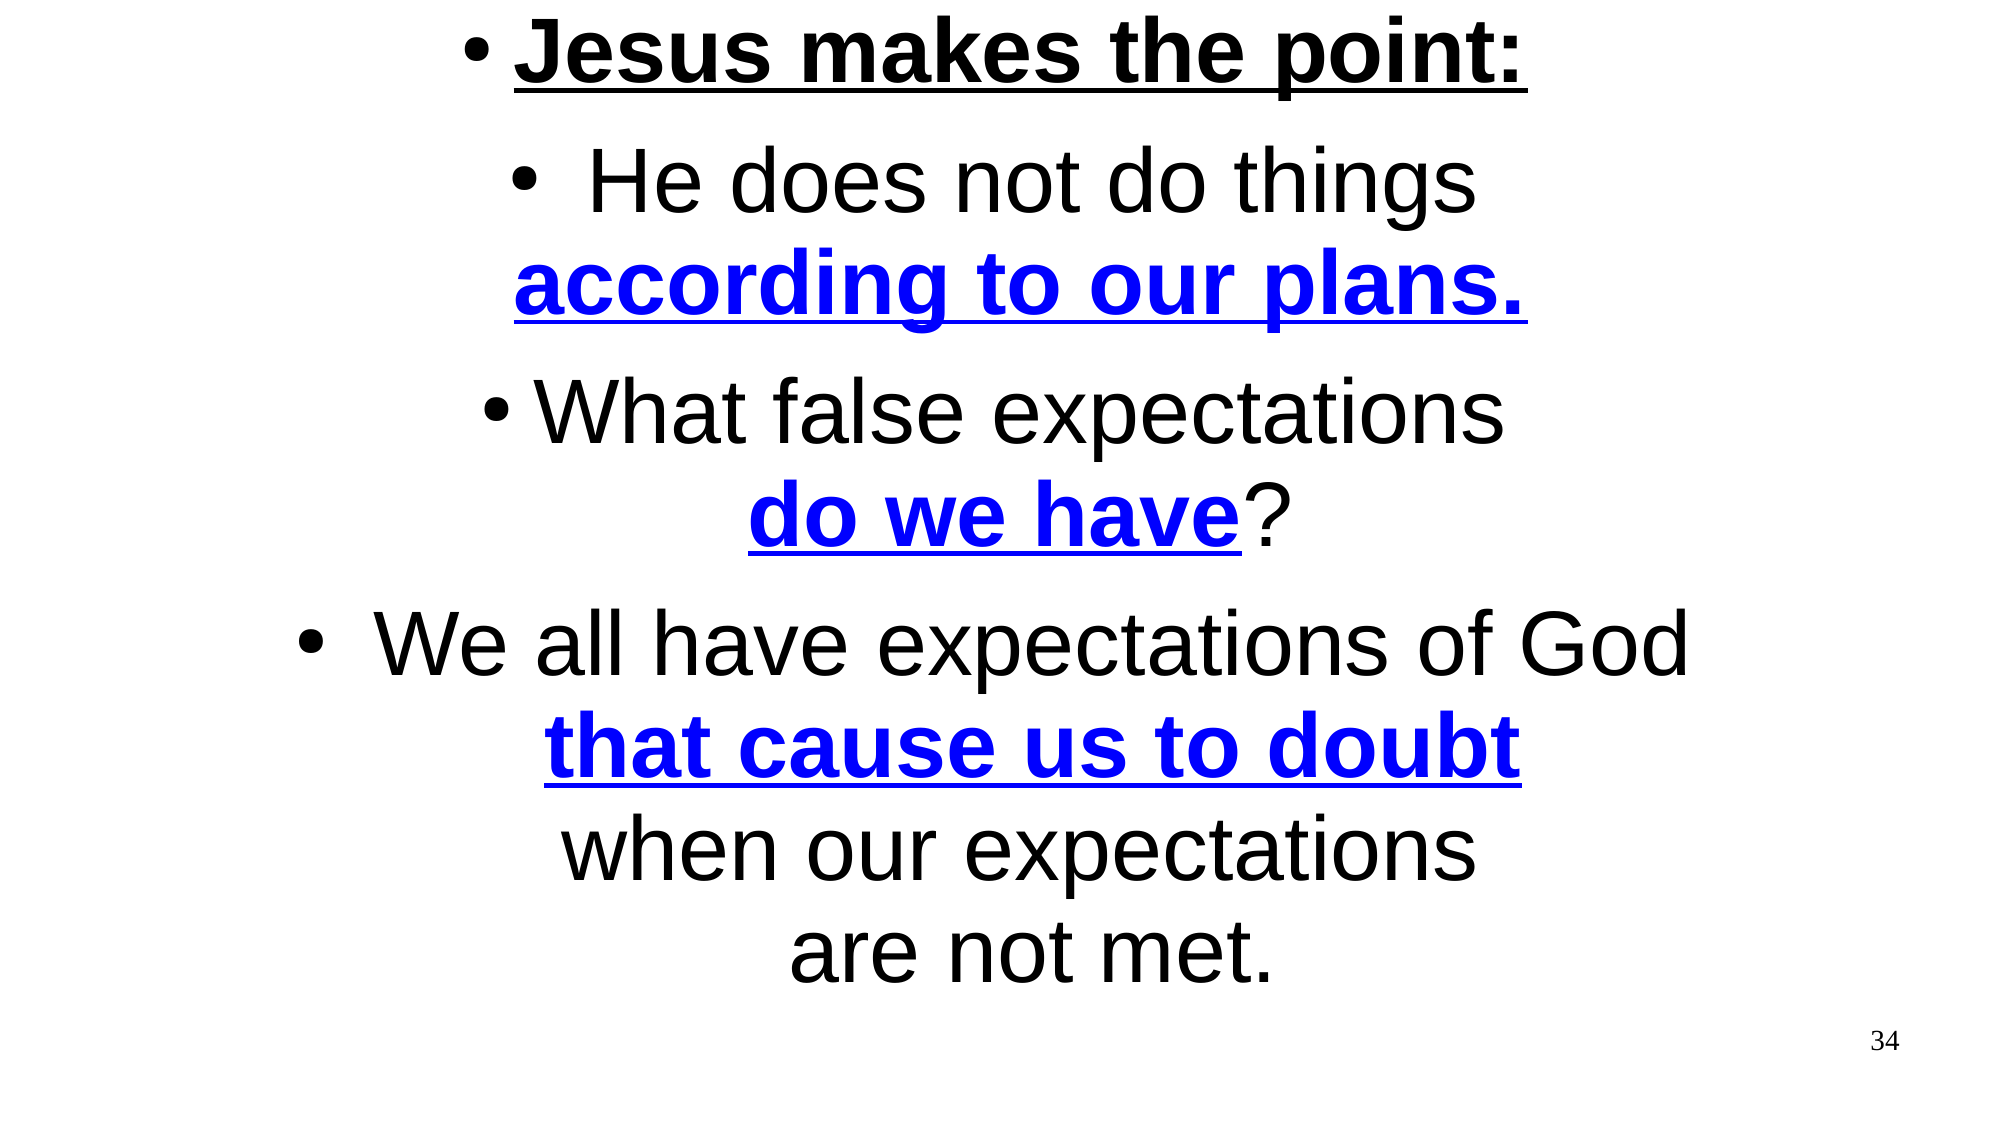

# Jesus makes the point:
 He does not do things
according to our plans.
What false expectations
do we have?
 We all have expectations of God
that cause us to doubt
when our expectations
are not met.
34